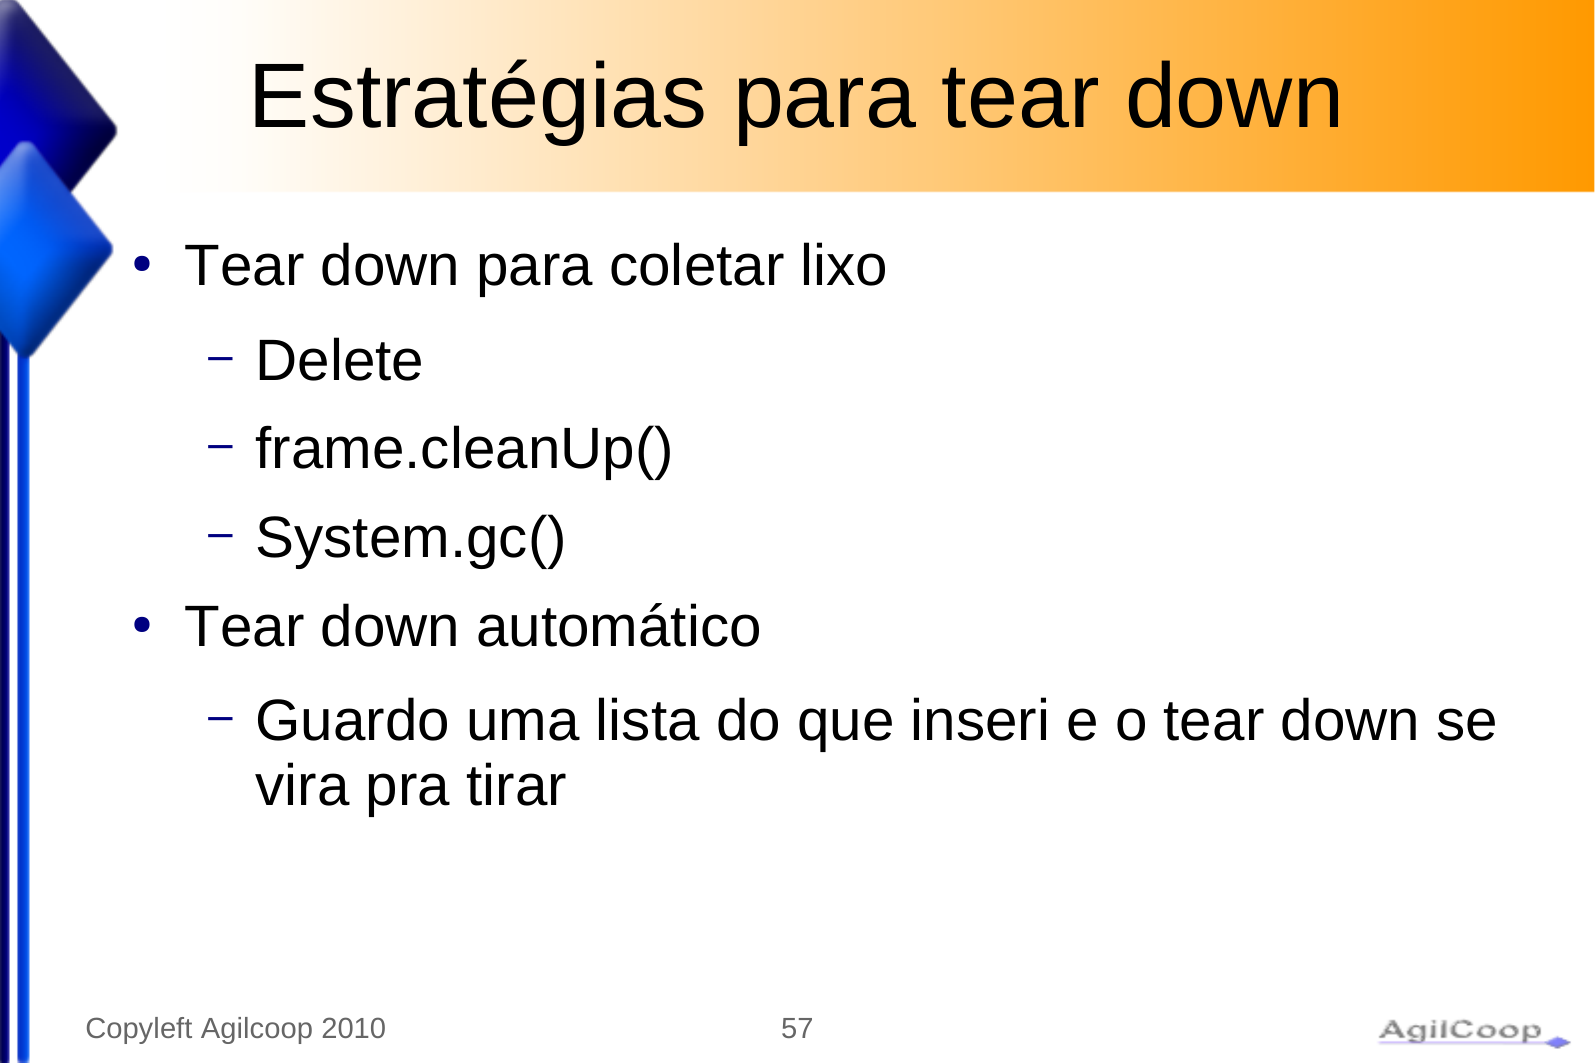

# Estratégias para tear down
Tear down para coletar lixo
Delete
frame.cleanUp()
System.gc()
Tear down automático
Guardo uma lista do que inseri e o tear down se vira pra tirar
Copyleft Agilcoop 2010
57